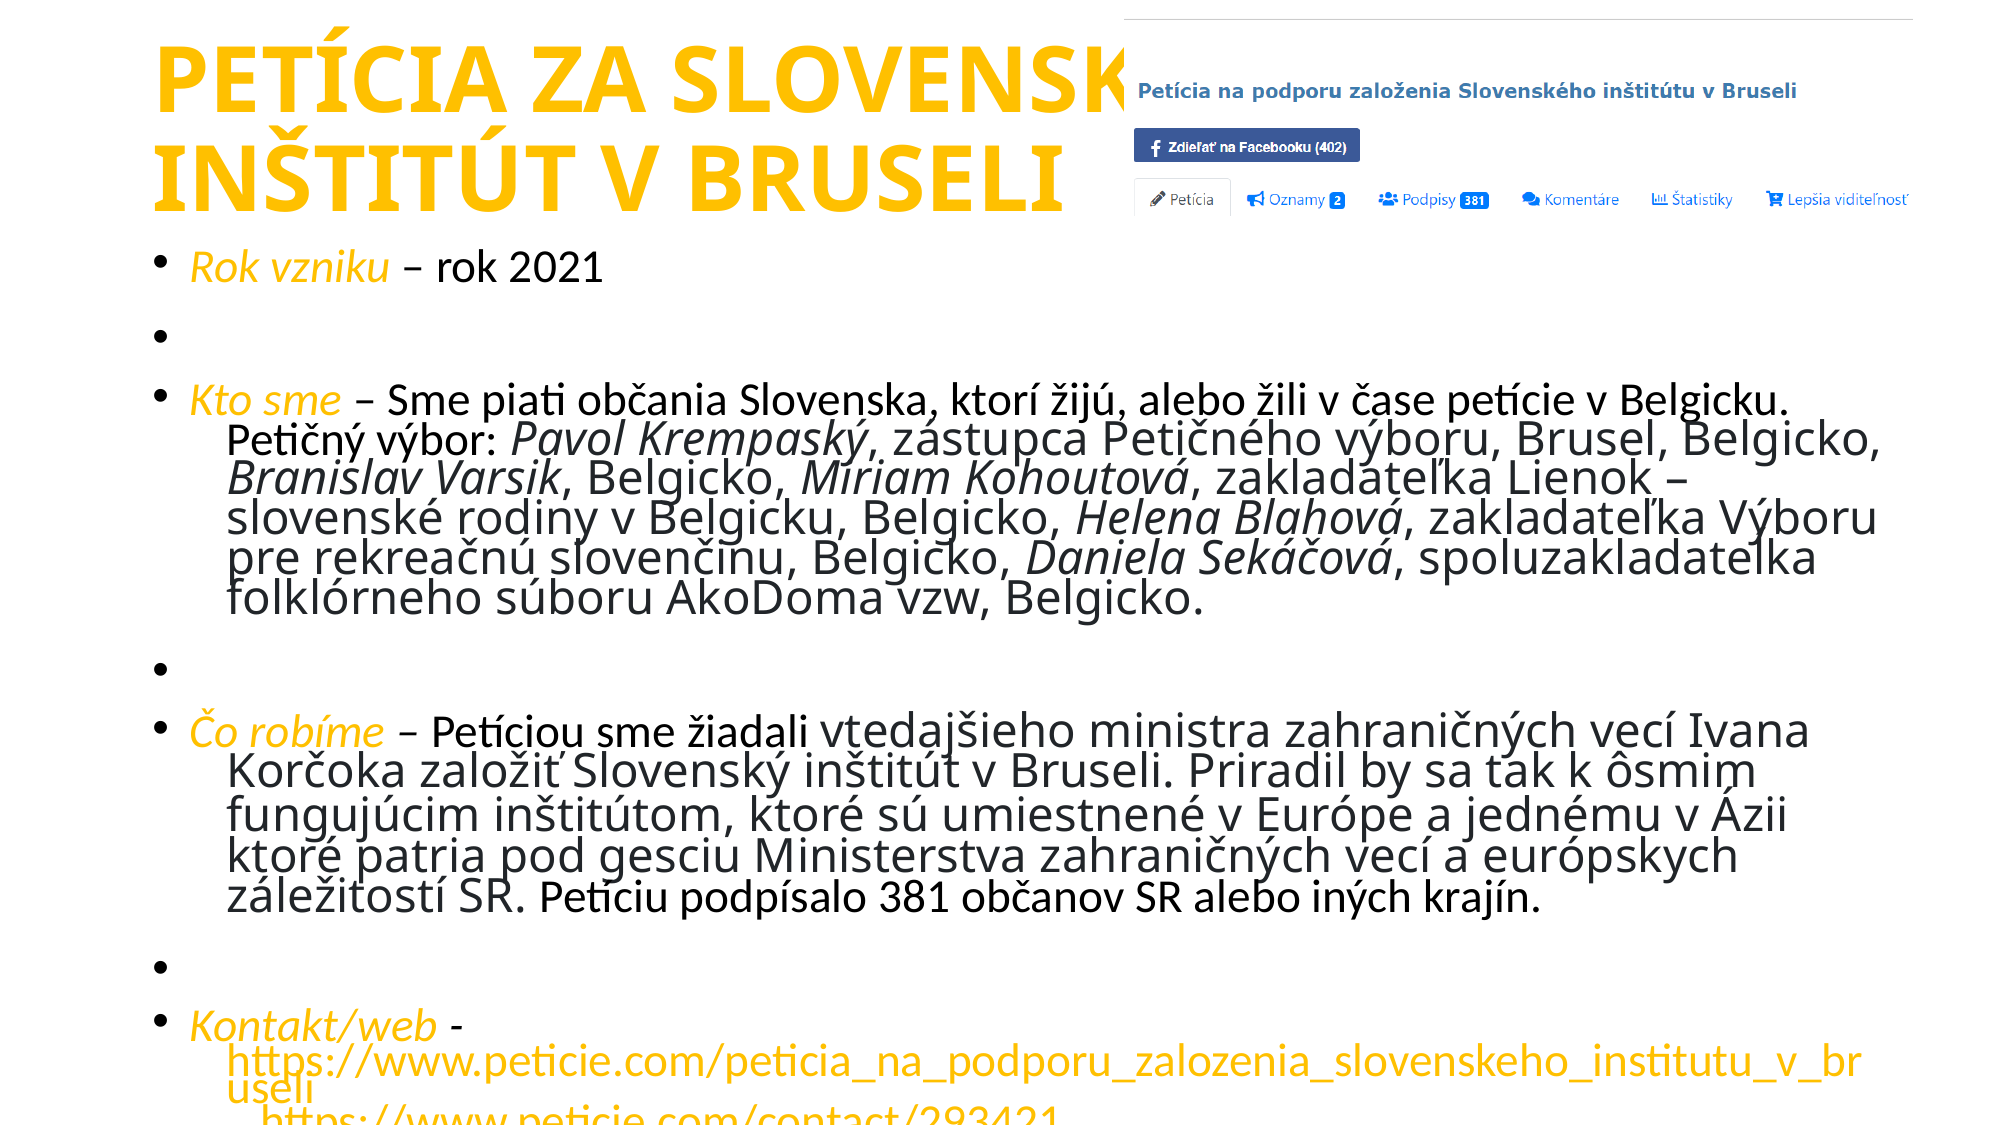

# PETÍCIA ZA SLOVENSKÝ INŠTITÚT V BRUSELI
Rok vzniku – rok 2021
Kto sme – Sme piati občania Slovenska, ktorí žijú, alebo žili v čase petície v Belgicku. Petičný výbor: Pavol Krempaský, zástupca Petičného výboru, Brusel, Belgicko, Branislav Varsik, Belgicko, Miriam Kohoutová, zakladateľka Lienok – slovenské rodiny v Belgicku, Belgicko, Helena Blahová, zakladateľka Výboru pre rekreačnú slovenčinu, Belgicko, Daniela Sekáčová, spoluzakladateĺka folklórneho súboru AkoDoma vzw, Belgicko.
Čo robíme – Petíciou sme žiadali vtedajšieho ministra zahraničných vecí Ivana Korčoka založiť Slovenský inštitút v Bruseli. Priradil by sa tak k ôsmim fungujúcim inštitútom, ktoré sú umiestnené v Európe a jednému v Ázii ktoré patria pod gesciu Ministerstva zahraničných vecí a európskych záležitostí SR. Petíciu podpísalo 381 občanov SR alebo iných krajín.
Kontakt/web - https://www.peticie.com/peticia_na_podporu_zalozenia_slovenskeho_institutu_v_bruseli , https://www.peticie.com/contact/293421